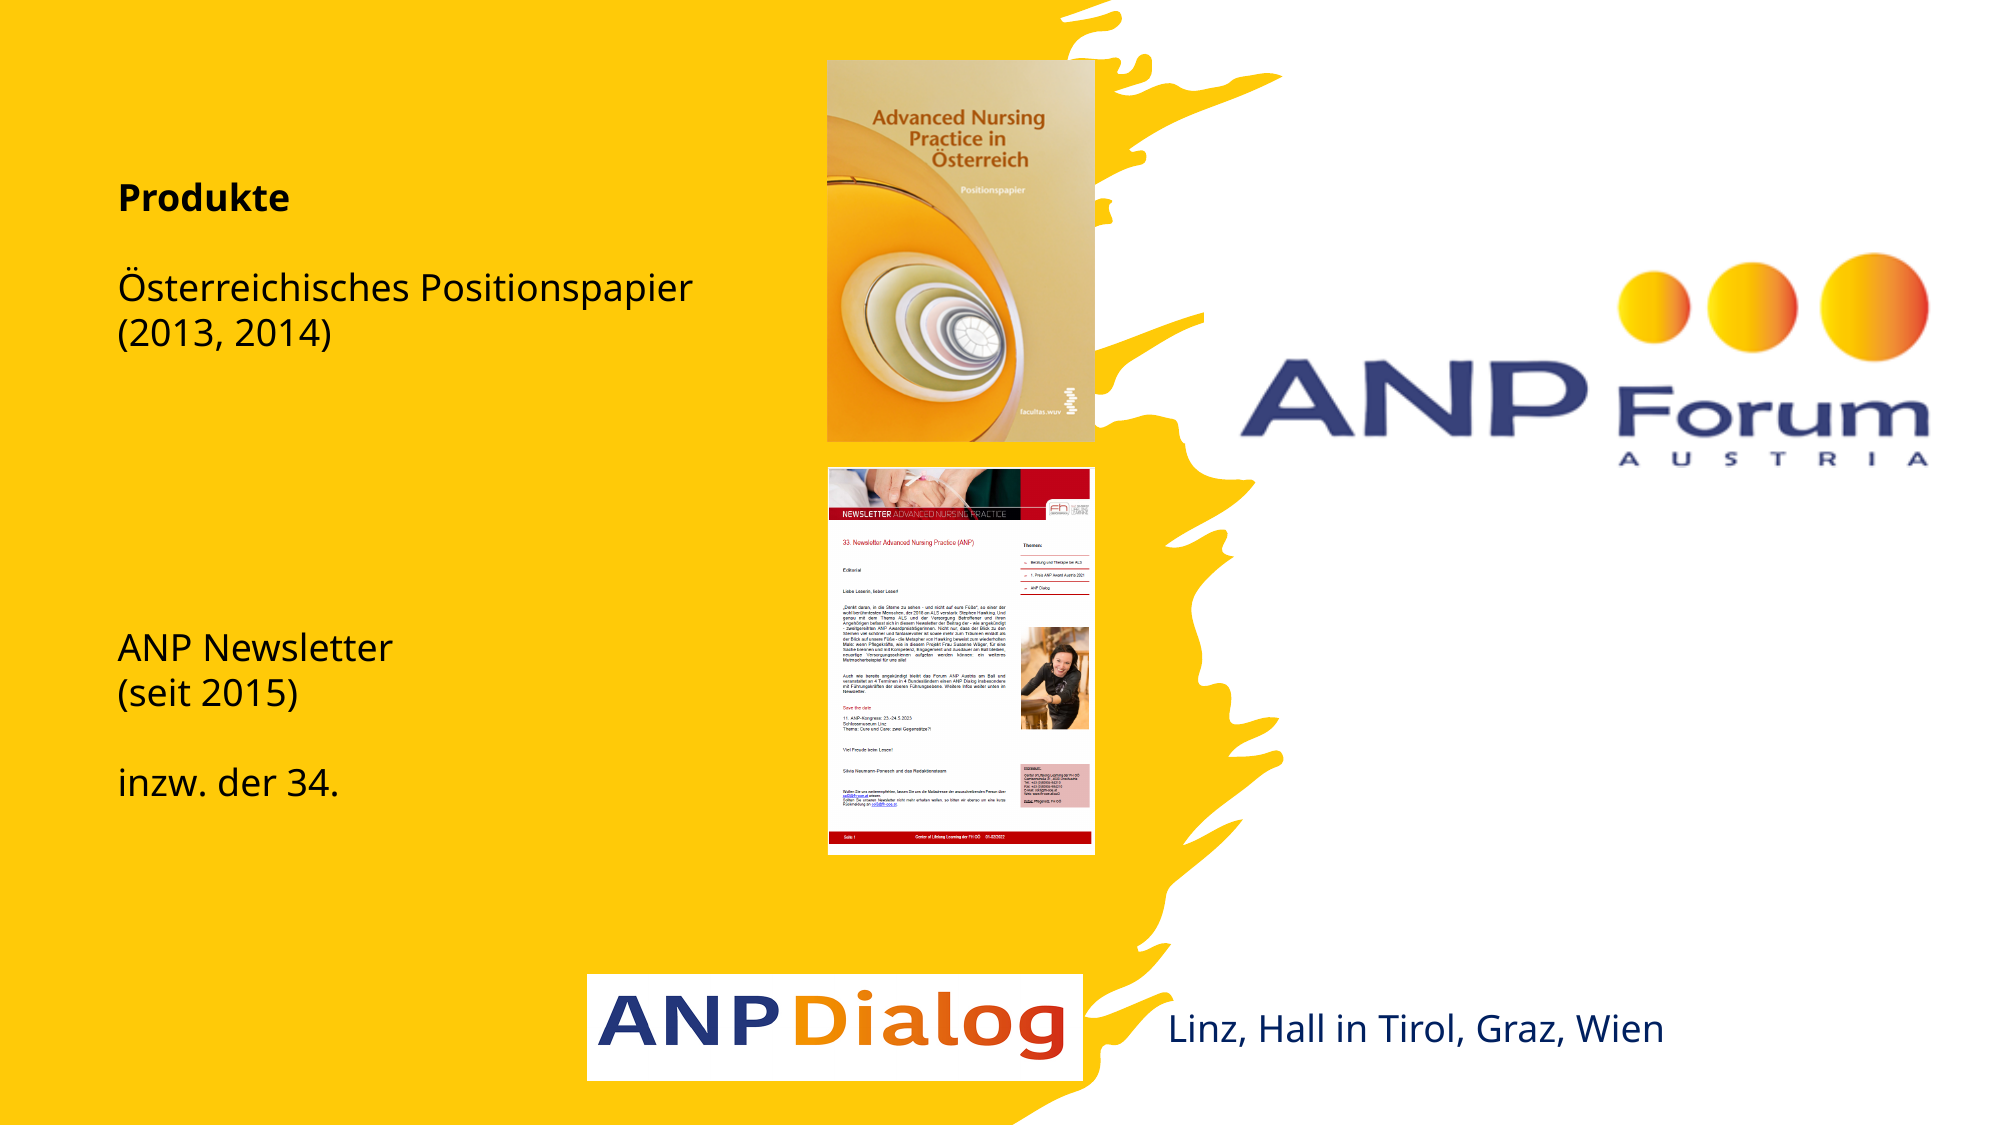

Produkte
Österreichisches Positionspapier
(2013, 2014)
ANP Newsletter
(seit 2015)
inzw. der 34.
Linz, Hall in Tirol, Graz, Wien